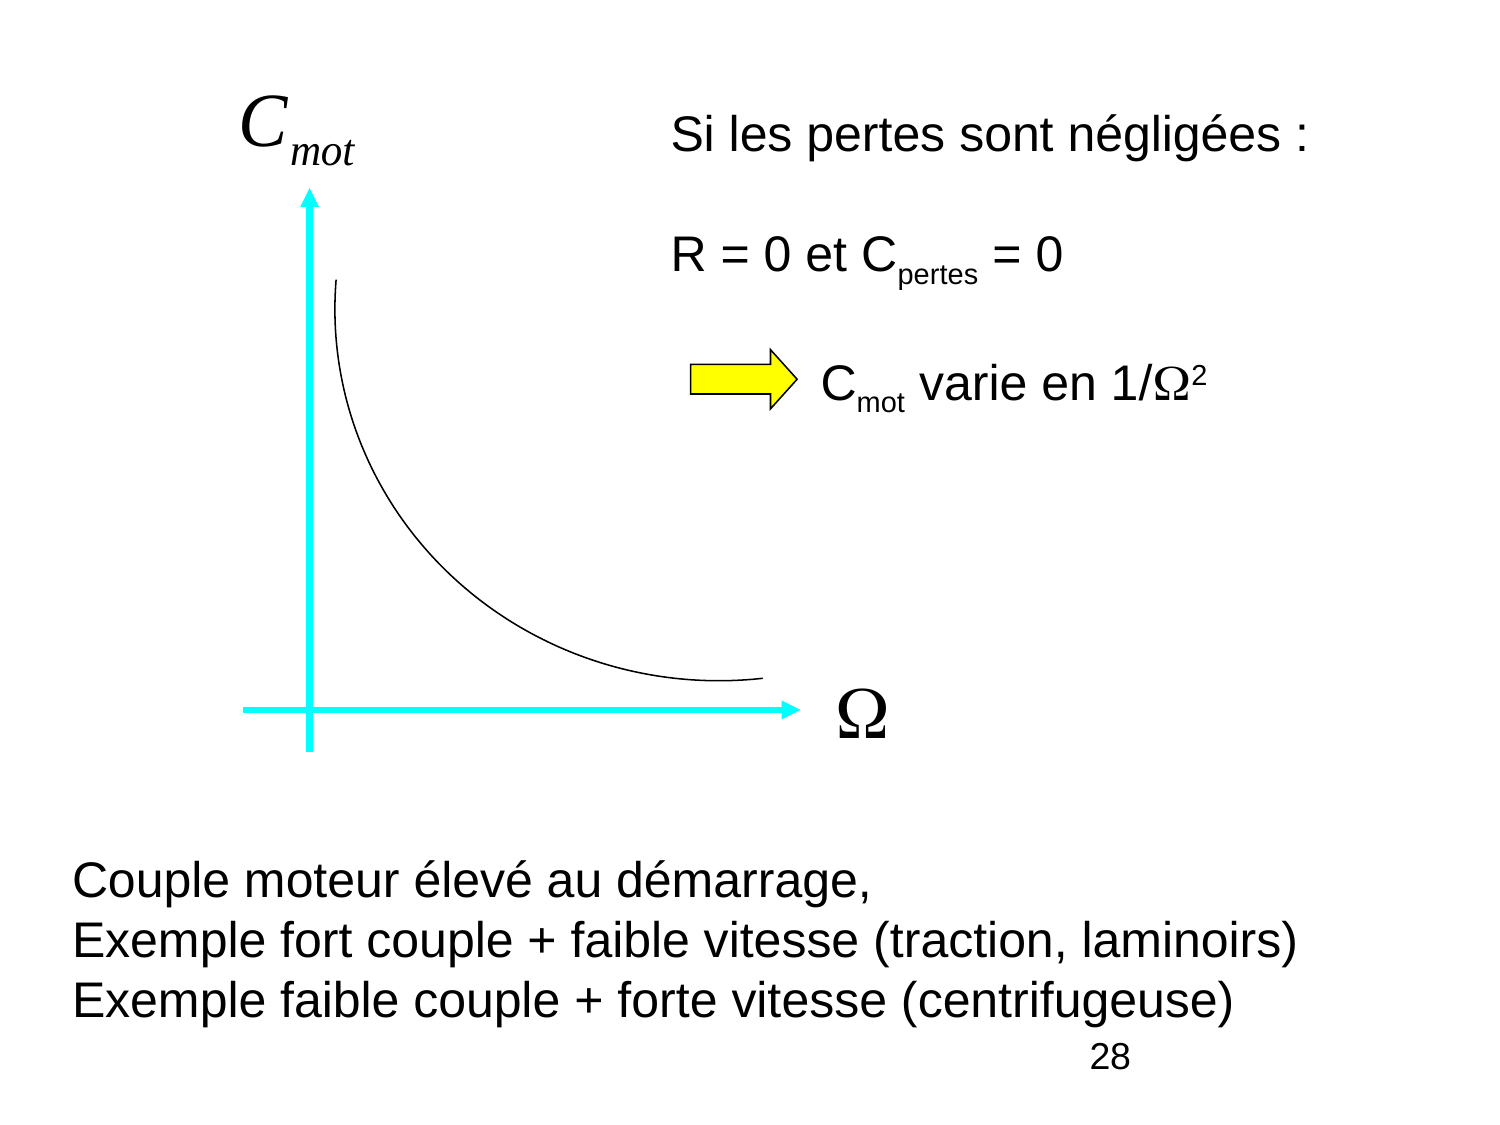

Si les pertes sont négligées :
R = 0 et Cpertes = 0
	Cmot varie en 1/2
Couple moteur élevé au démarrage,
Exemple fort couple + faible vitesse (traction, laminoirs)
Exemple faible couple + forte vitesse (centrifugeuse)
28